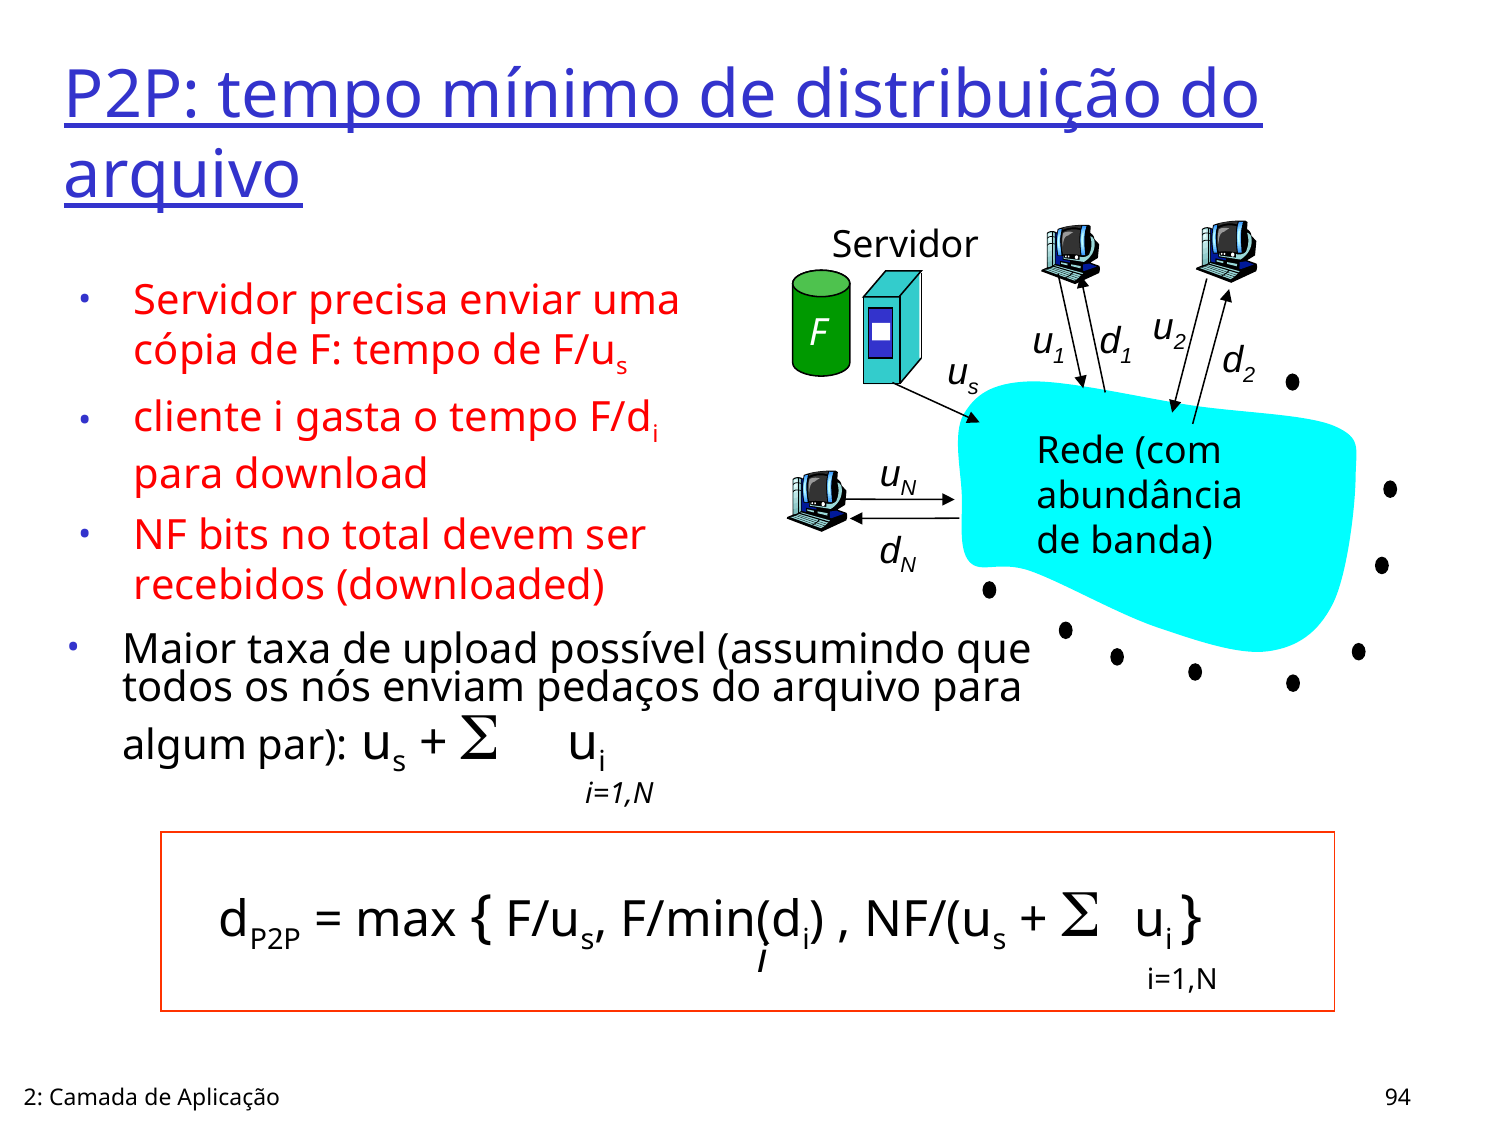

# P2P: tempo mínimo de distribuição do arquivo
Servidor
Servidor precisa enviar uma cópia de F: tempo de F/us
cliente i gasta o tempo F/di para download
NF bits no total devem ser recebidos (downloaded)
u2
F
u1
d1
d2
us
Rede (com abundância
de banda)
uN
dN
Maior taxa de upload possível (assumindo que todos os nós enviam pedaços do arquivo para algum par): us +  ui
i=1,N
dP2P = max { F/us, F/min(di) , NF/(us +  ui }
i
i=1,N
94